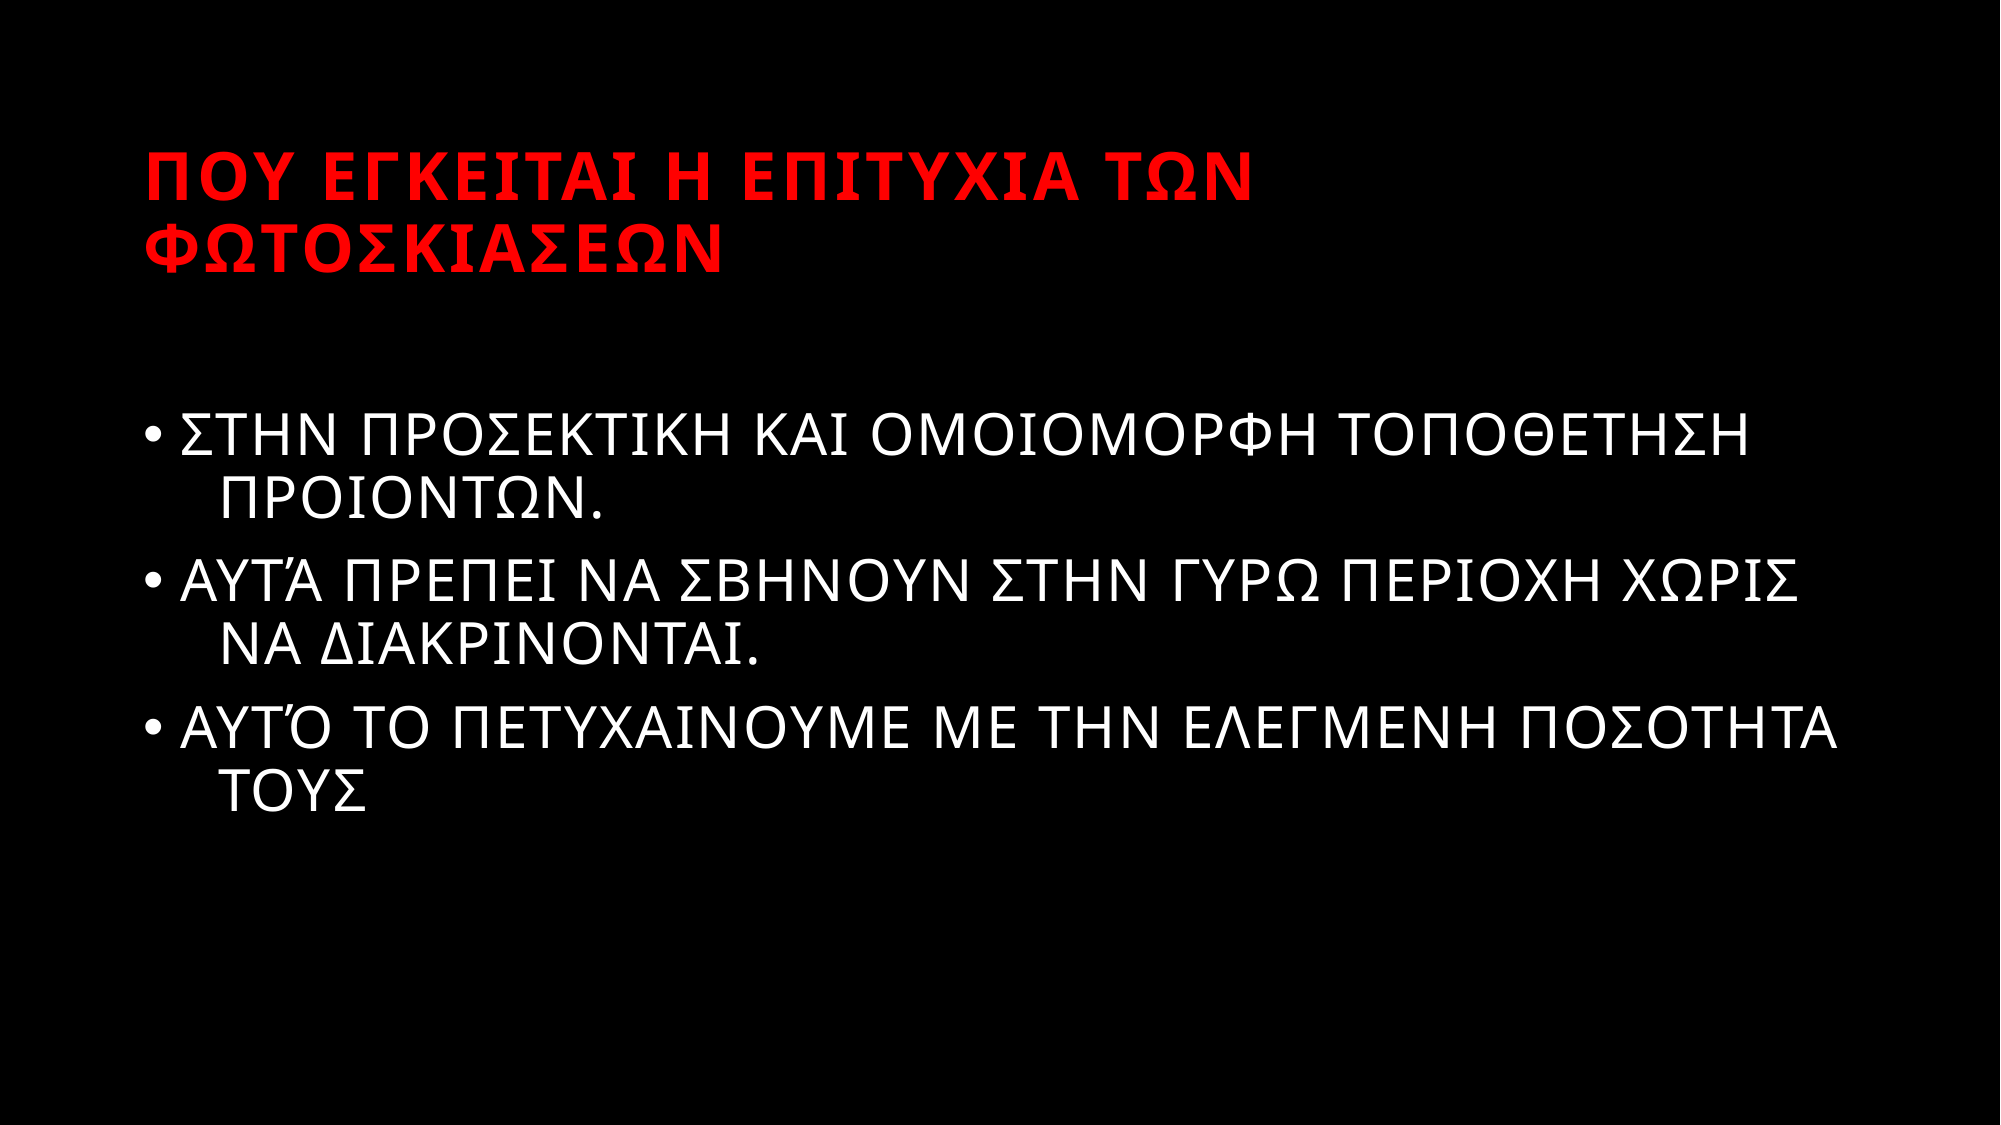

# ΠΟΥ ΕΓΚΕΙΤΑΙ Η ΕΠΙΤΥΧΙΑ ΤΩΝ ΦΩΤΟΣΚΙΑΣΕΩΝ
ΣΤΗΝ ΠΡΟΣΕΚΤΙΚΗ ΚΑΙ ΟΜΟΙΟΜΟΡΦΗ ΤΟΠΟΘΕΤΗΣΗ ΠΡΟΙΟΝΤΩΝ.
ΑΥΤΆ ΠΡΕΠΕΙ ΝΑ ΣΒΗΝΟΥΝ ΣΤΗΝ ΓΥΡΩ ΠΕΡΙΟΧΗ ΧΩΡΙΣ ΝΑ ΔΙΑΚΡΙΝΟΝΤΑΙ.
ΑΥΤΌ ΤΟ ΠΕΤΥΧΑΙΝΟΥΜΕ ΜΕ ΤΗΝ ΕΛΕΓΜΕΝΗ ΠΟΣΟΤΗΤΑ ΤΟΥΣ